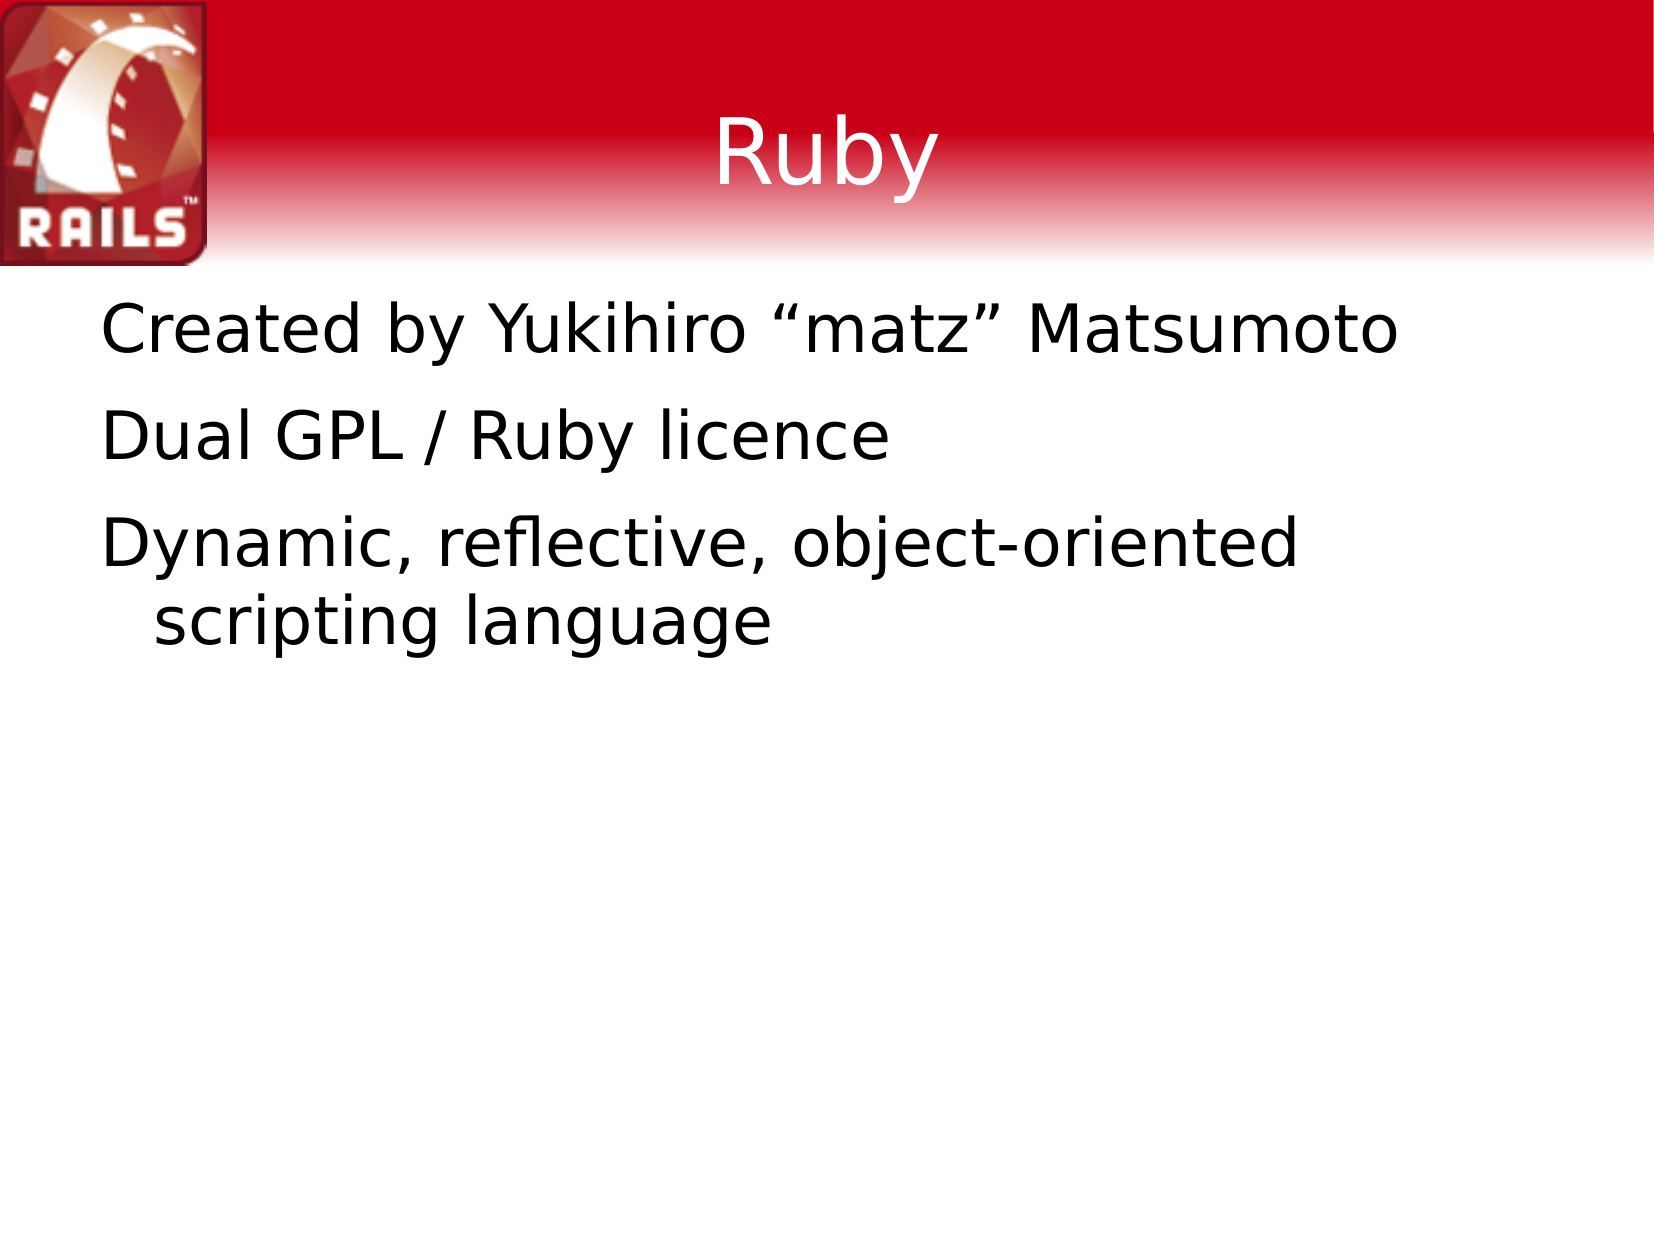

# Ruby
Created by Yukihiro “matz” Matsumoto
Dual GPL / Ruby licence
Dynamic, reflective, object-oriented scripting language